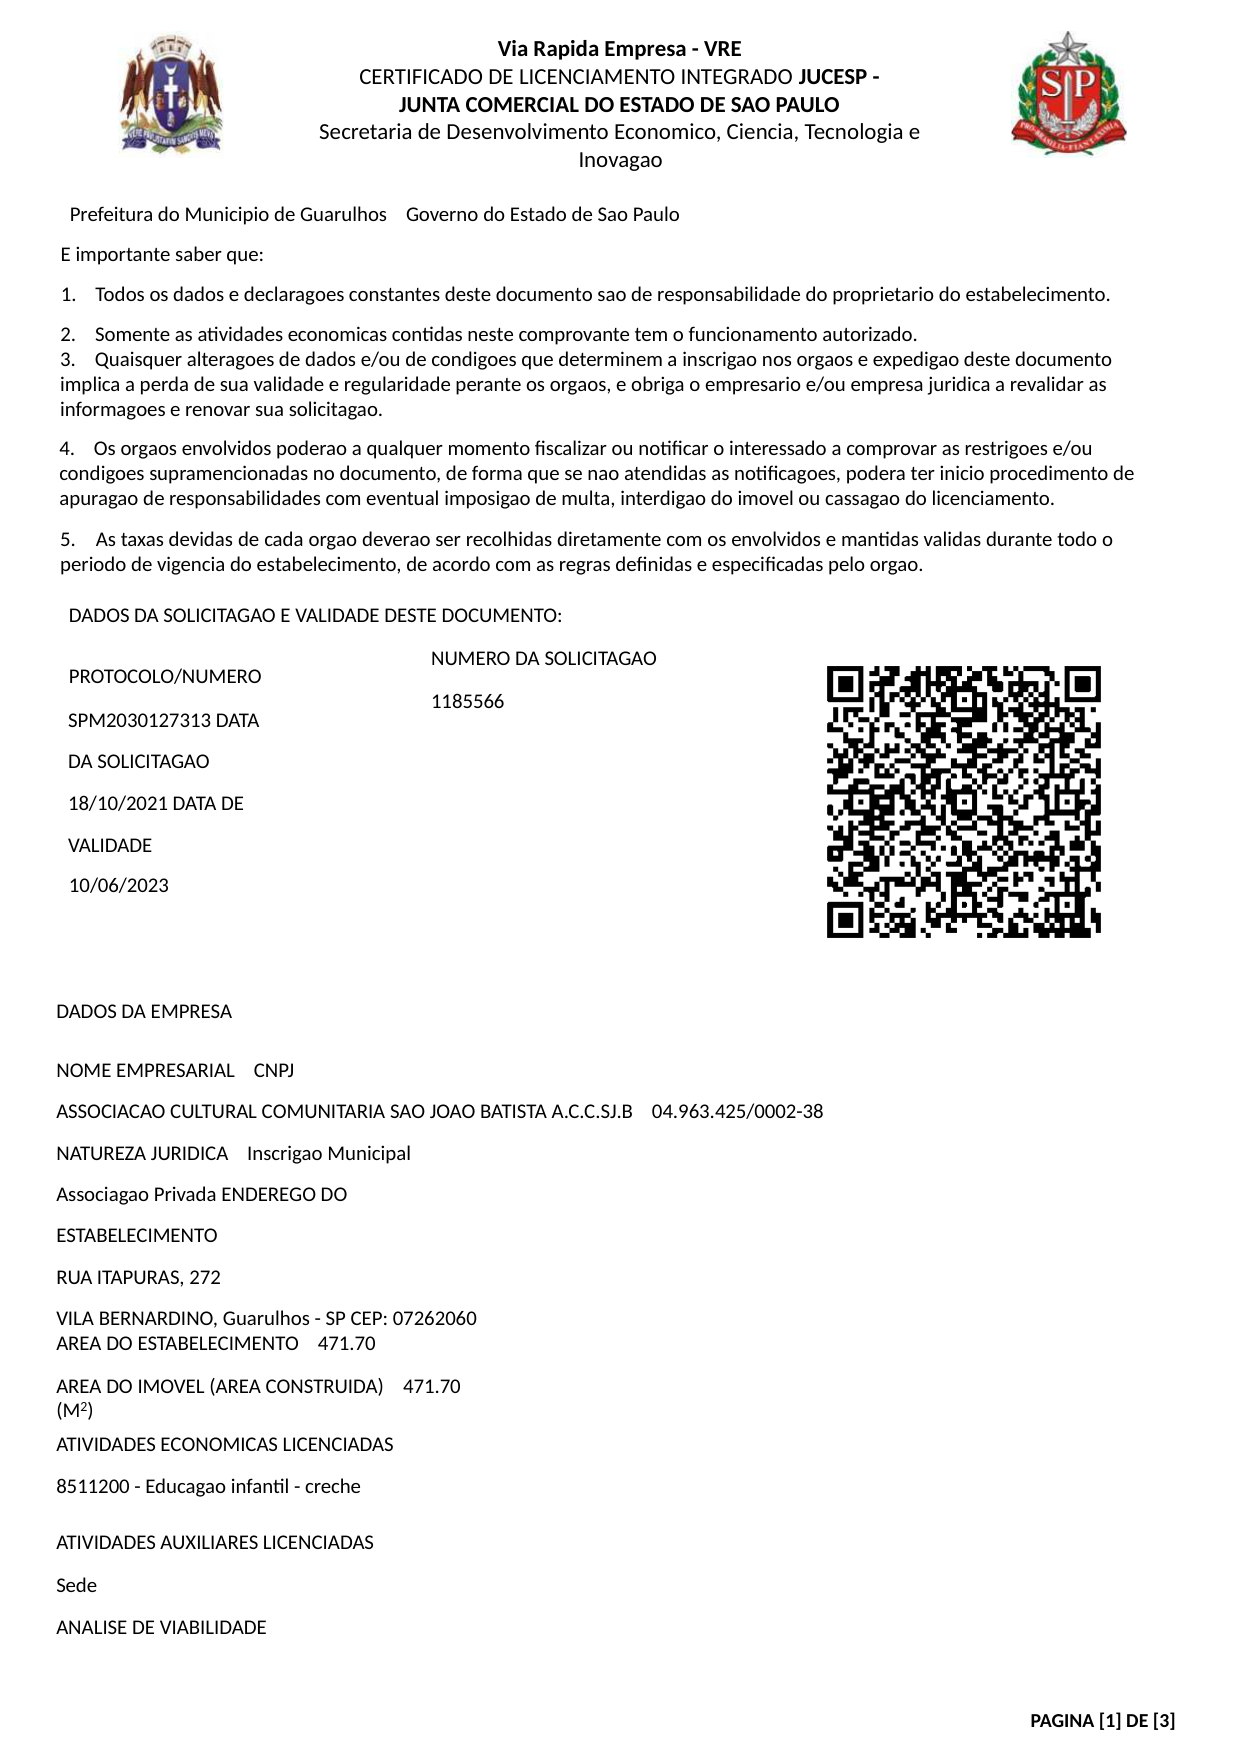

Via Rapida Empresa - VRE
CERTIFICADO DE LICENCIAMENTO INTEGRADO JUCESP - JUNTA COMERCIAL DO ESTADO DE SAO PAULO
Secretaria de Desenvolvimento Economico, Ciencia, Tecnologia e
Inovagao
Prefeitura do Municipio de Guarulhos Governo do Estado de Sao Paulo
E importante saber que:
1. Todos os dados e declaragoes constantes deste documento sao de responsabilidade do proprietario do estabelecimento.
2. Somente as atividades economicas contidas neste comprovante tem o funcionamento autorizado.
3. Quaisquer alteragoes de dados e/ou de condigoes que determinem a inscrigao nos orgaos e expedigao deste documento implica a perda de sua validade e regularidade perante os orgaos, e obriga o empresario e/ou empresa juridica a revalidar as informagoes e renovar sua solicitagao.
4. Os orgaos envolvidos poderao a qualquer momento fiscalizar ou notificar o interessado a comprovar as restrigoes e/ou condigoes supramencionadas no documento, de forma que se nao atendidas as notificagoes, podera ter inicio procedimento de apuragao de responsabilidades com eventual imposigao de multa, interdigao do imovel ou cassagao do licenciamento.
5. As taxas devidas de cada orgao deverao ser recolhidas diretamente com os envolvidos e mantidas validas durante todo o periodo de vigencia do estabelecimento, de acordo com as regras definidas e especificadas pelo orgao.
DADOS DA SOLICITAGAO E VALIDADE DESTE DOCUMENTO:
NUMERO DA SOLICITAGAO
1185566
PROTOCOLO/NUMERO
SPM2030127313 DATA DA SOLICITAGAO 18/10/2021 DATA DE VALIDADE
10/06/2023
DADOS DA EMPRESA
NOME EMPRESARIAL CNPJ
ASSOCIACAO CULTURAL COMUNITARIA SAO JOAO BATISTA A.C.C.SJ.B 04.963.425/0002-38
NATUREZA JURIDICA Inscrigao Municipal
Associagao Privada ENDEREGO DO ESTABELECIMENTO
RUA ITAPURAS, 272
VILA BERNARDINO, Guarulhos - SP CEP: 07262060
Area do estabelecimento 471.70
Area do imovel (Area construida) 471.70
(m2)
ATIVIDADES ECONOMICAS LICENCIADAS
8511200 - Educagao infantil - creche
ATIVIDADES AUXILIARES LICENCIADAS
Sede
ANALISE DE VIABILIDADE
PAGINA [1] DE [3]